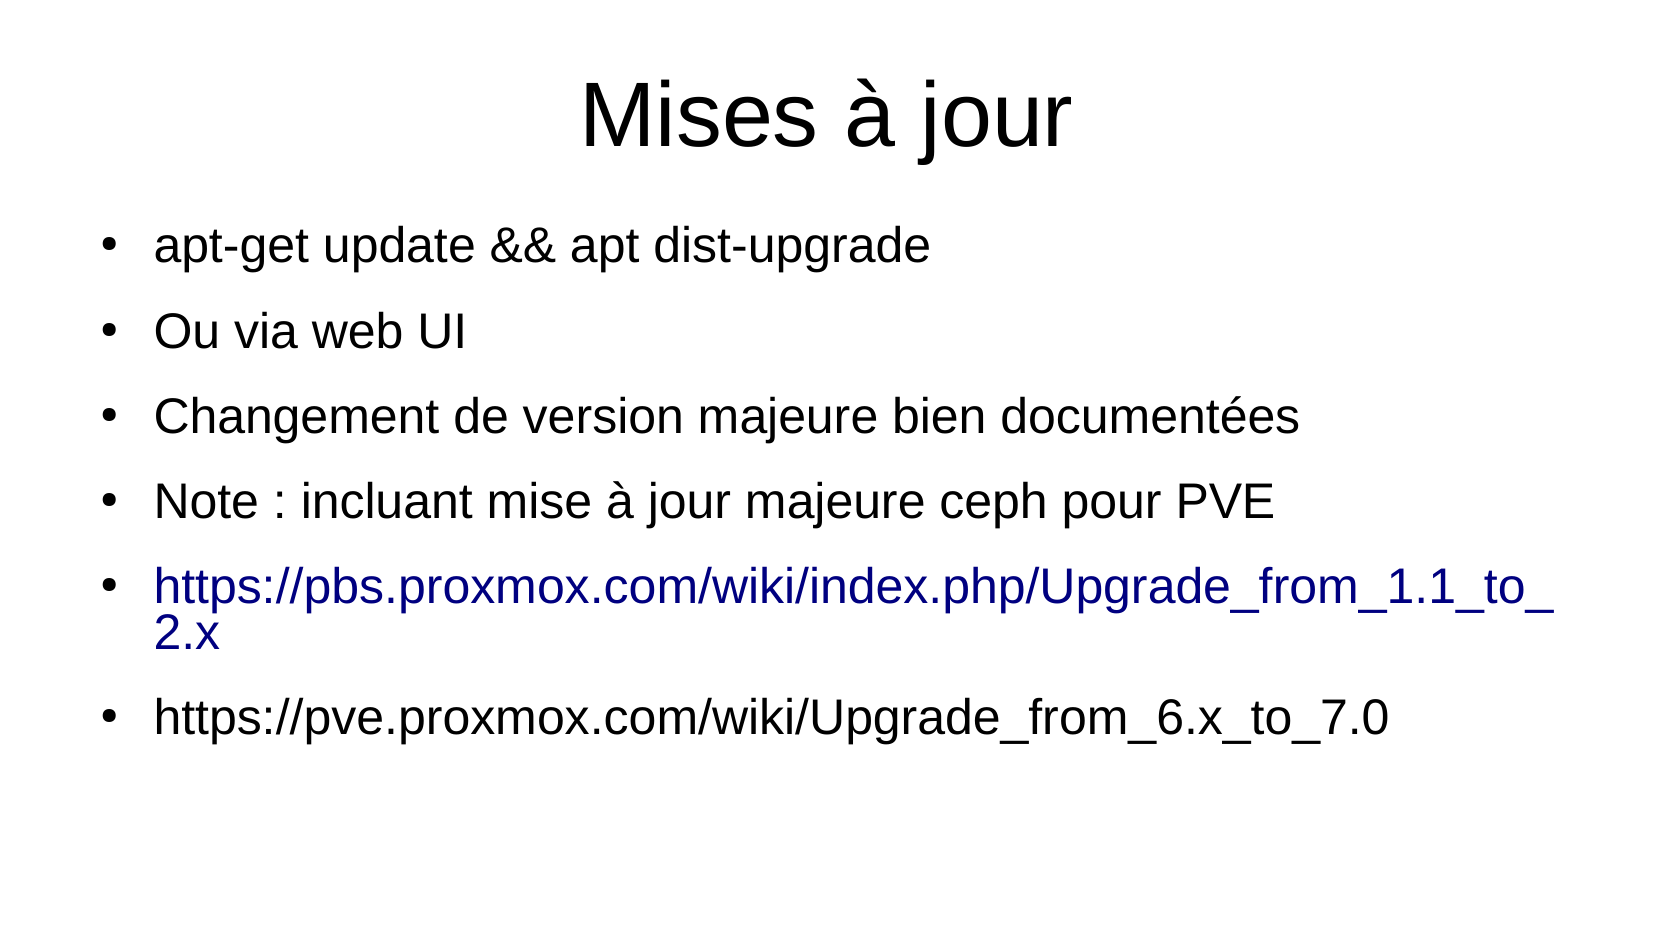

# Mises à jour
apt-get update && apt dist-upgrade
Ou via web UI
Changement de version majeure bien documentées
Note : incluant mise à jour majeure ceph pour PVE
https://pbs.proxmox.com/wiki/index.php/Upgrade_from_1.1_to_2.x
https://pve.proxmox.com/wiki/Upgrade_from_6.x_to_7.0